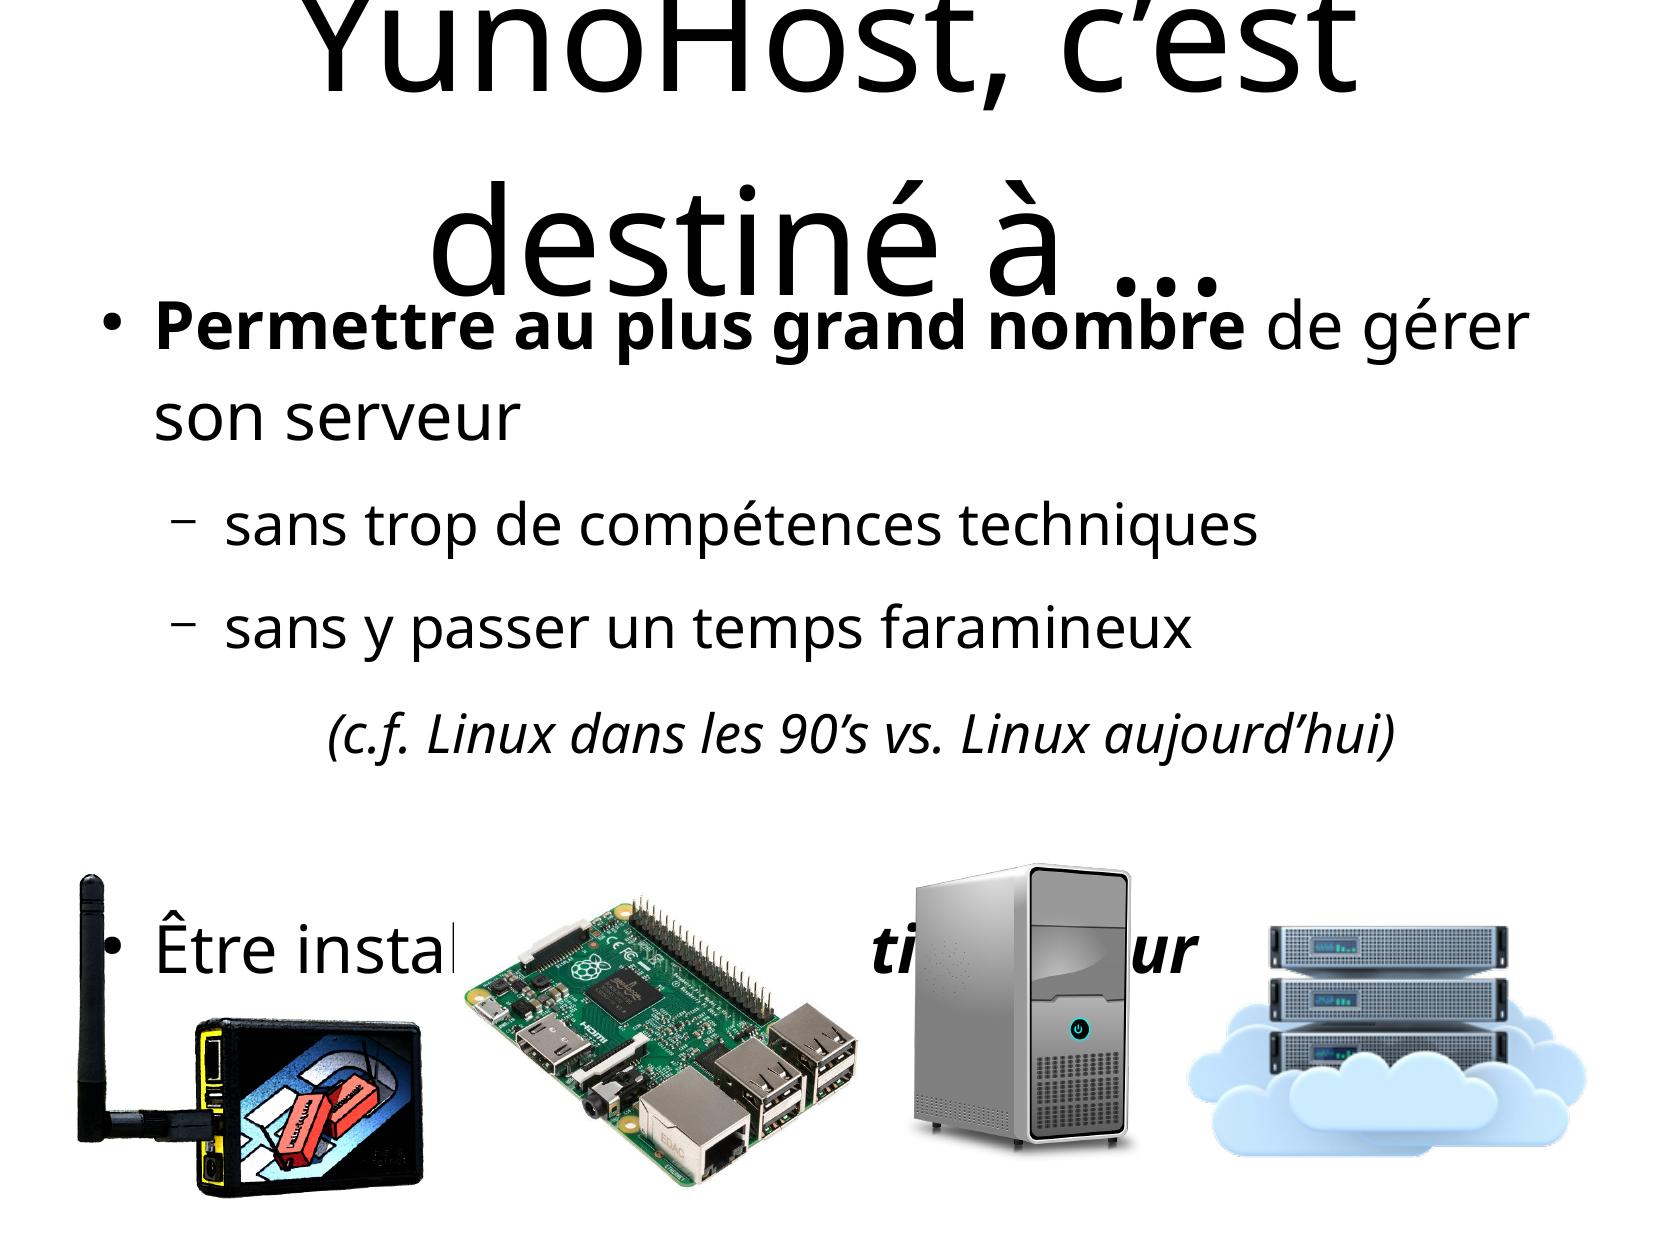

# YunoHost, c’est destiné à ...
Permettre au plus grand nombre de gérer son serveur
sans trop de compétences techniques
sans y passer un temps faramineux
(c.f. Linux dans les 90’s vs. Linux aujourd’hui)
Être installé sur un ~petit serveur